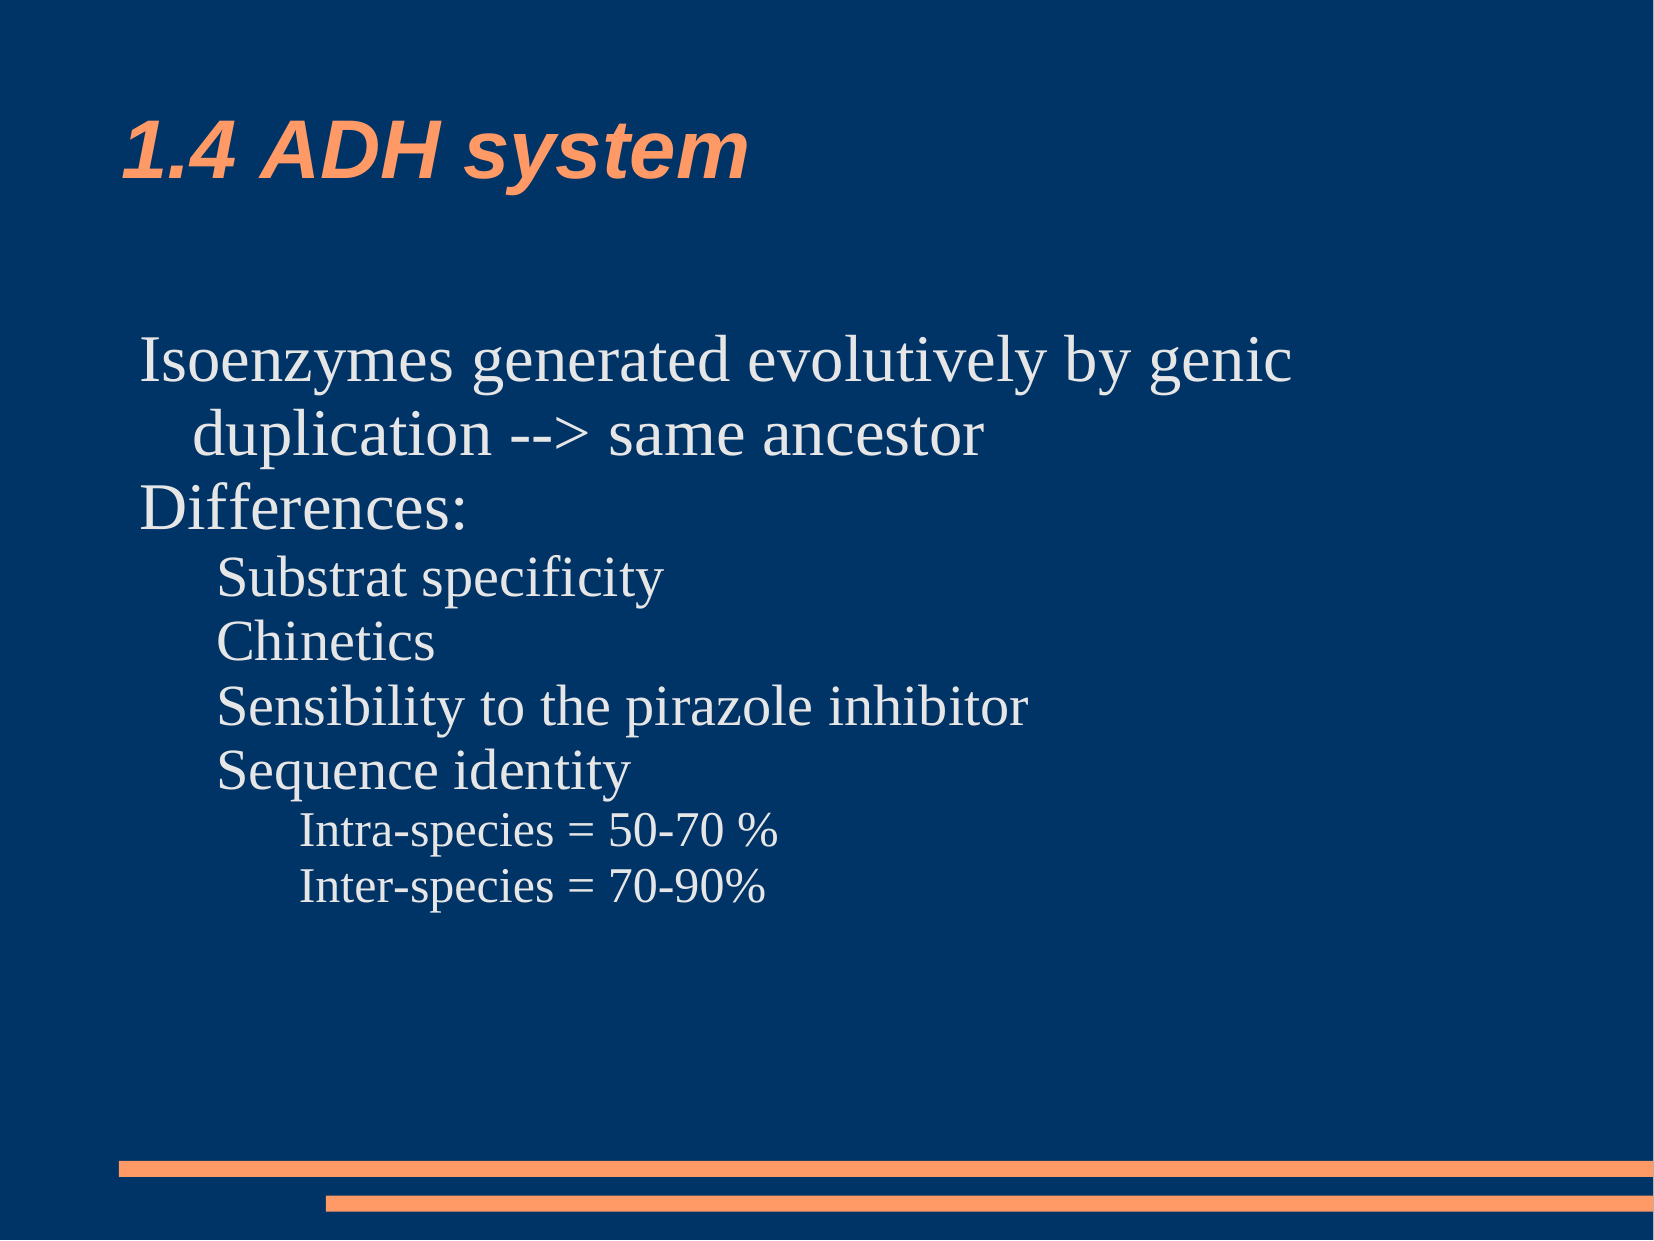

# 1.4 ADH system
Isoenzymes generated evolutively by genic duplication --> same ancestor
Differences:
Substrat specificity
Chinetics
Sensibility to the pirazole inhibitor
Sequence identity
Intra-species = 50-70 %
Inter-species = 70-90%